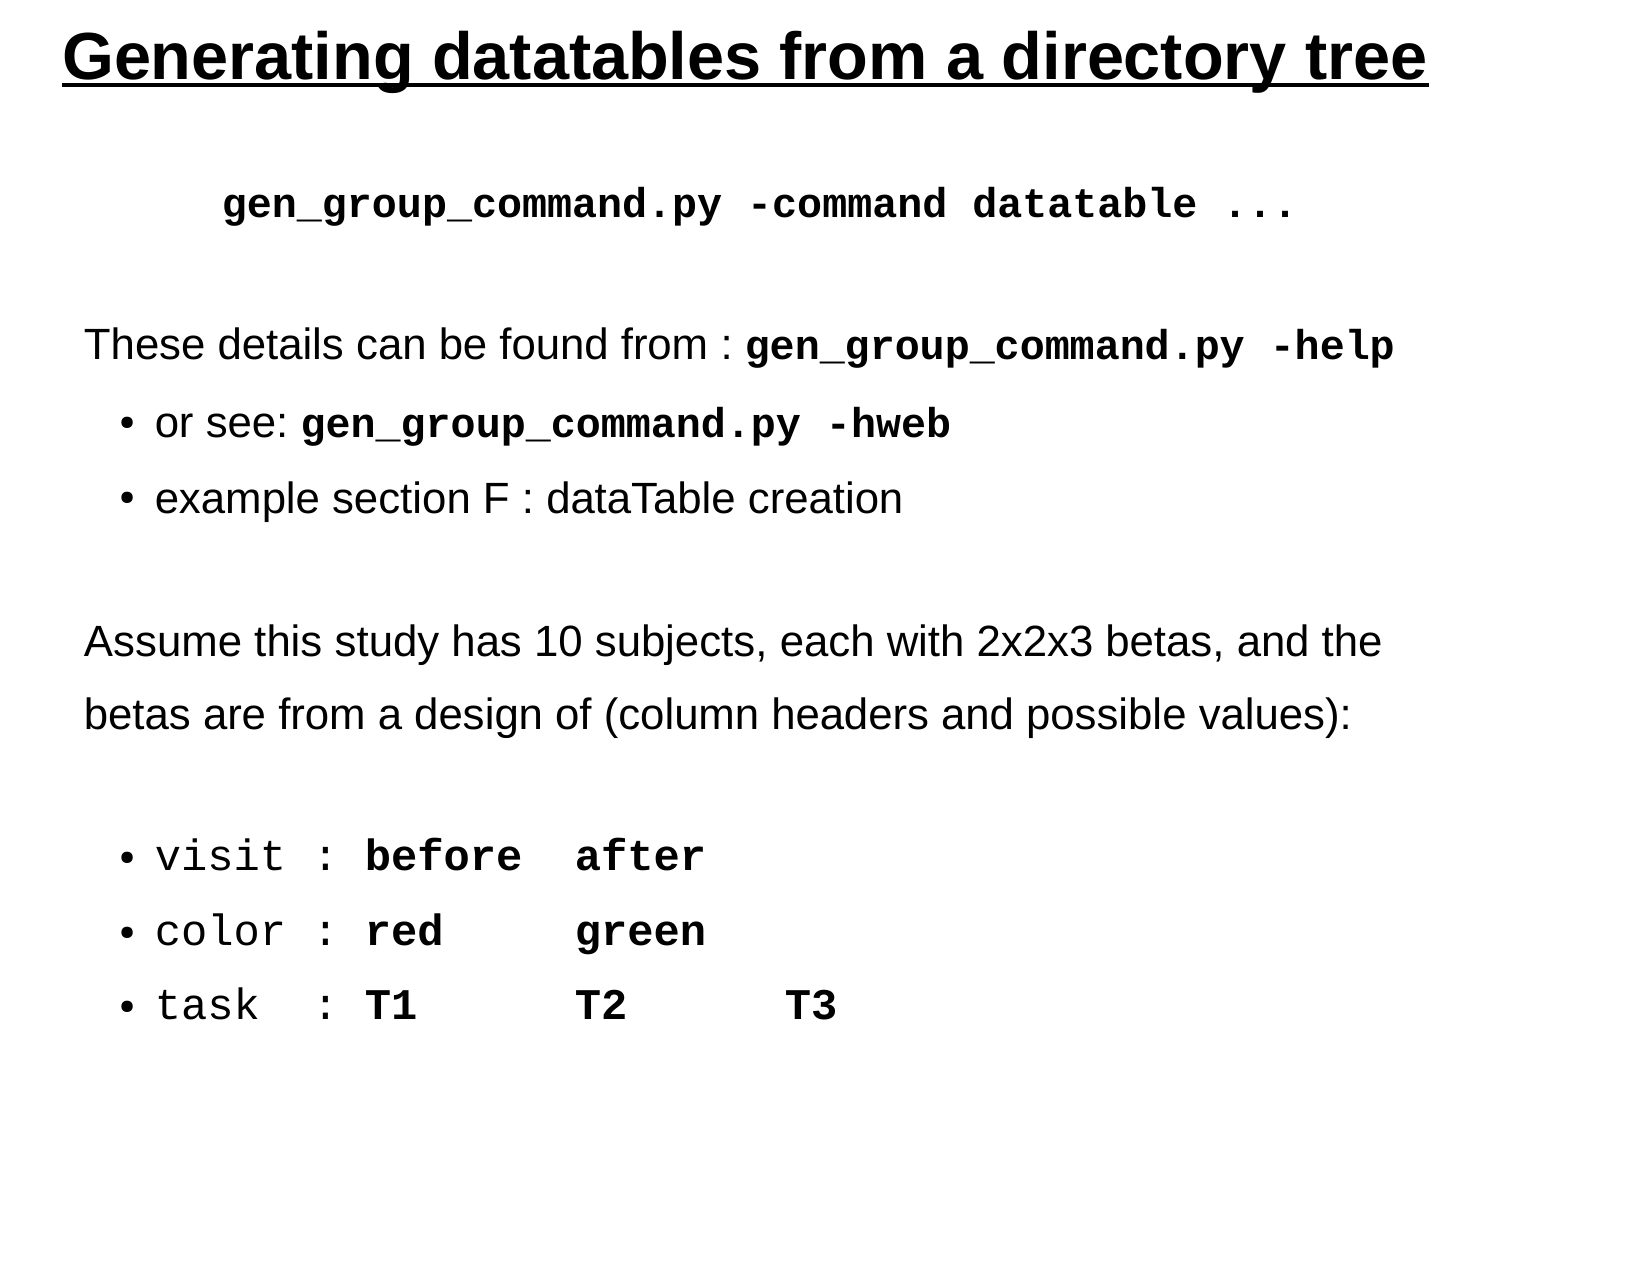

Generating datatables from a directory tree
 gen_group_command.py -command datatable ...
These details can be found from : gen_group_command.py -help
or see: gen_group_command.py -hweb
example section F : dataTable creation
Assume this study has 10 subjects, each with 2x2x3 betas, and the
betas are from a design of (column headers and possible values):
visit : before after
color : red green
task : T1 T2 T3